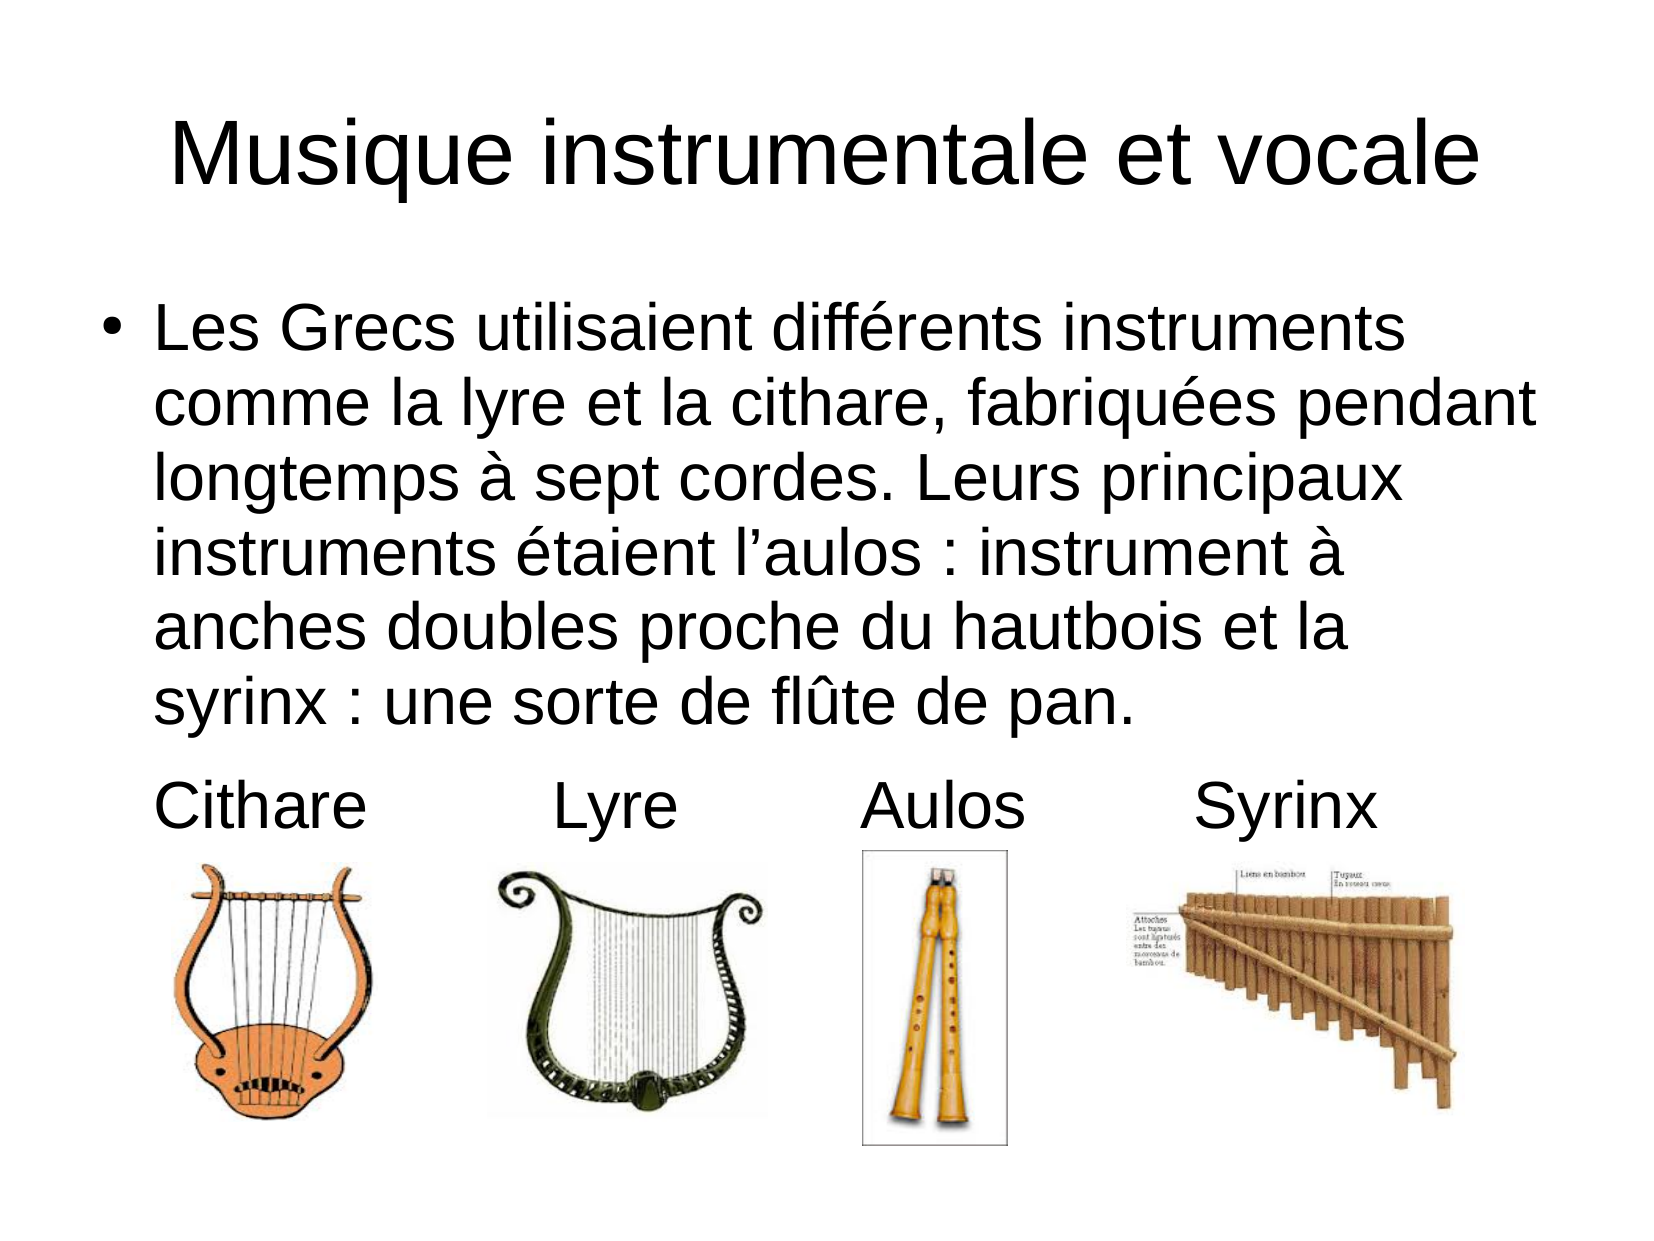

# Musique instrumentale et vocale
Les Grecs utilisaient différents instruments comme la lyre et la cithare, fabriquées pendant longtemps à sept cordes. Leurs principaux instruments étaient l’aulos : instrument à anches doubles proche du hautbois et la syrinx : une sorte de flûte de pan.
Cithare Lyre Aulos Syrinx